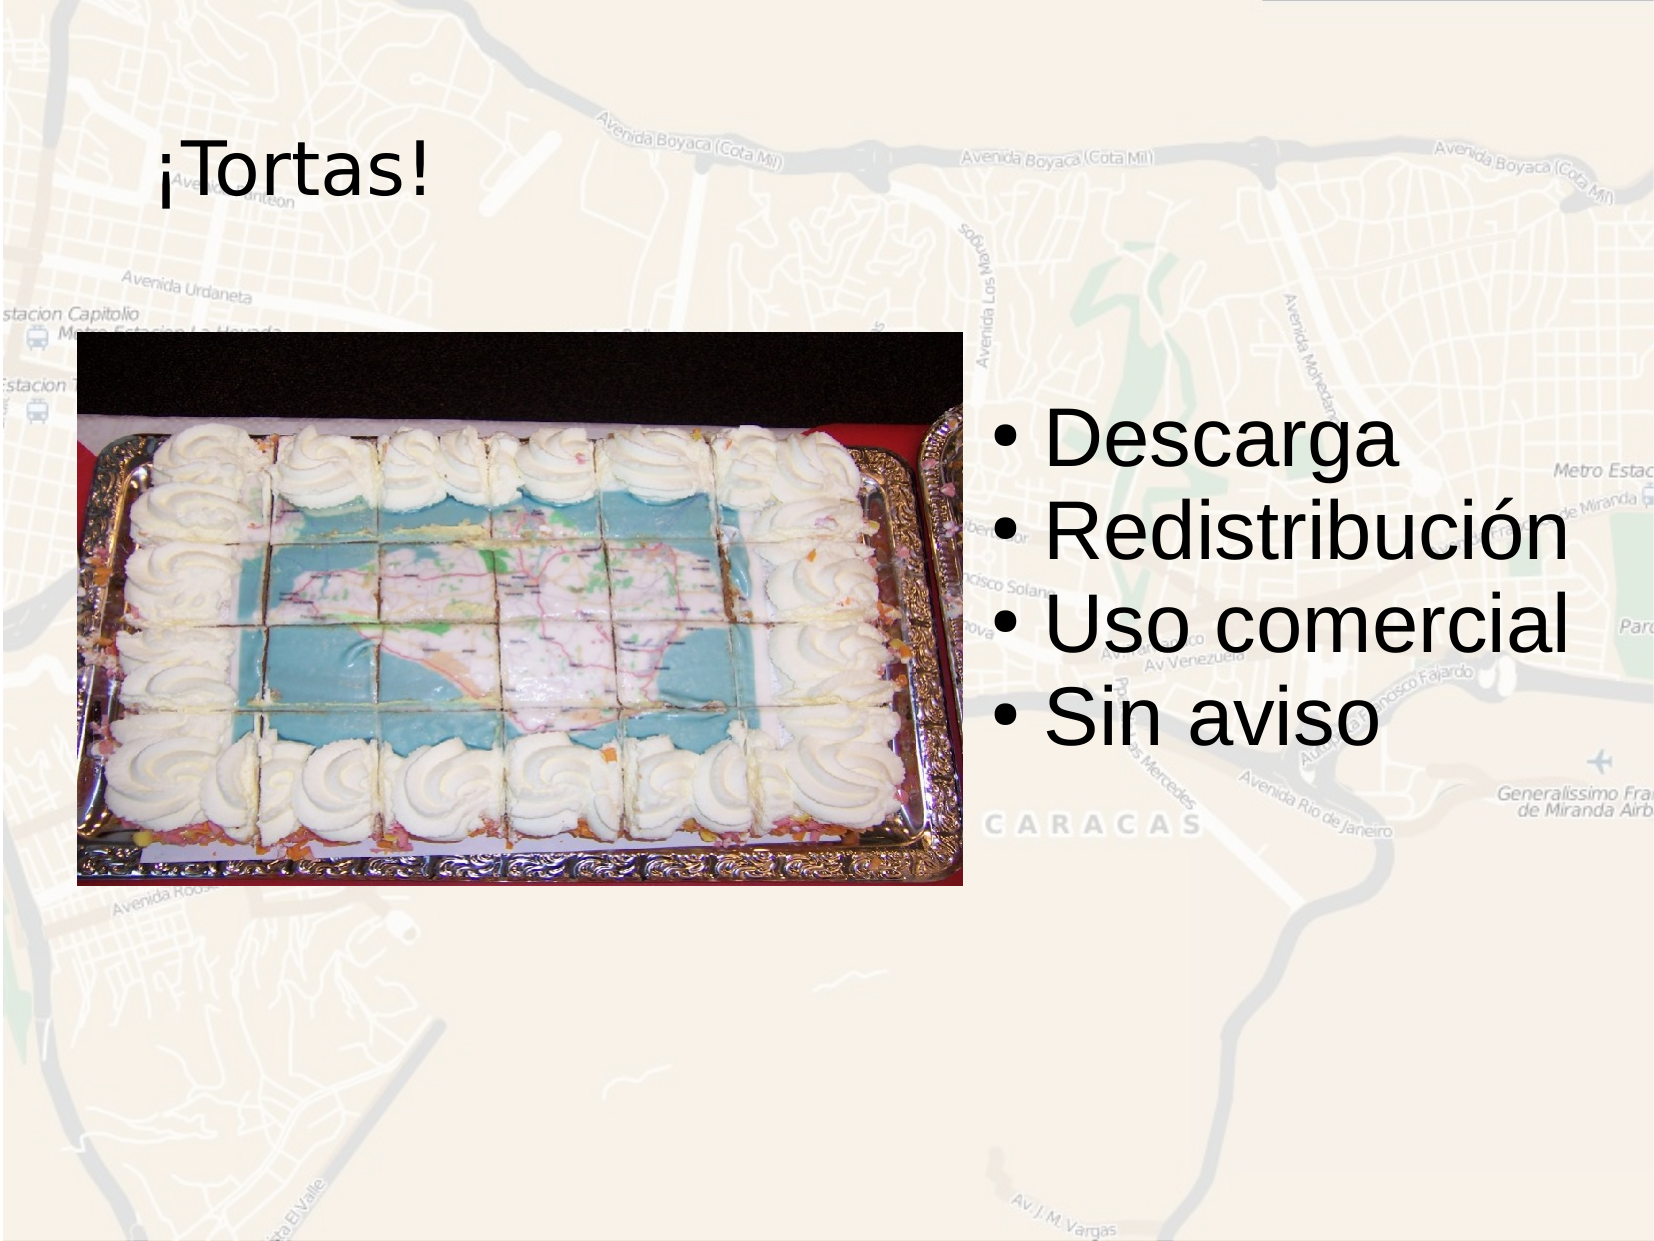

¡Tortas!
Descarga
Redistribución
Uso comercial
Sin aviso